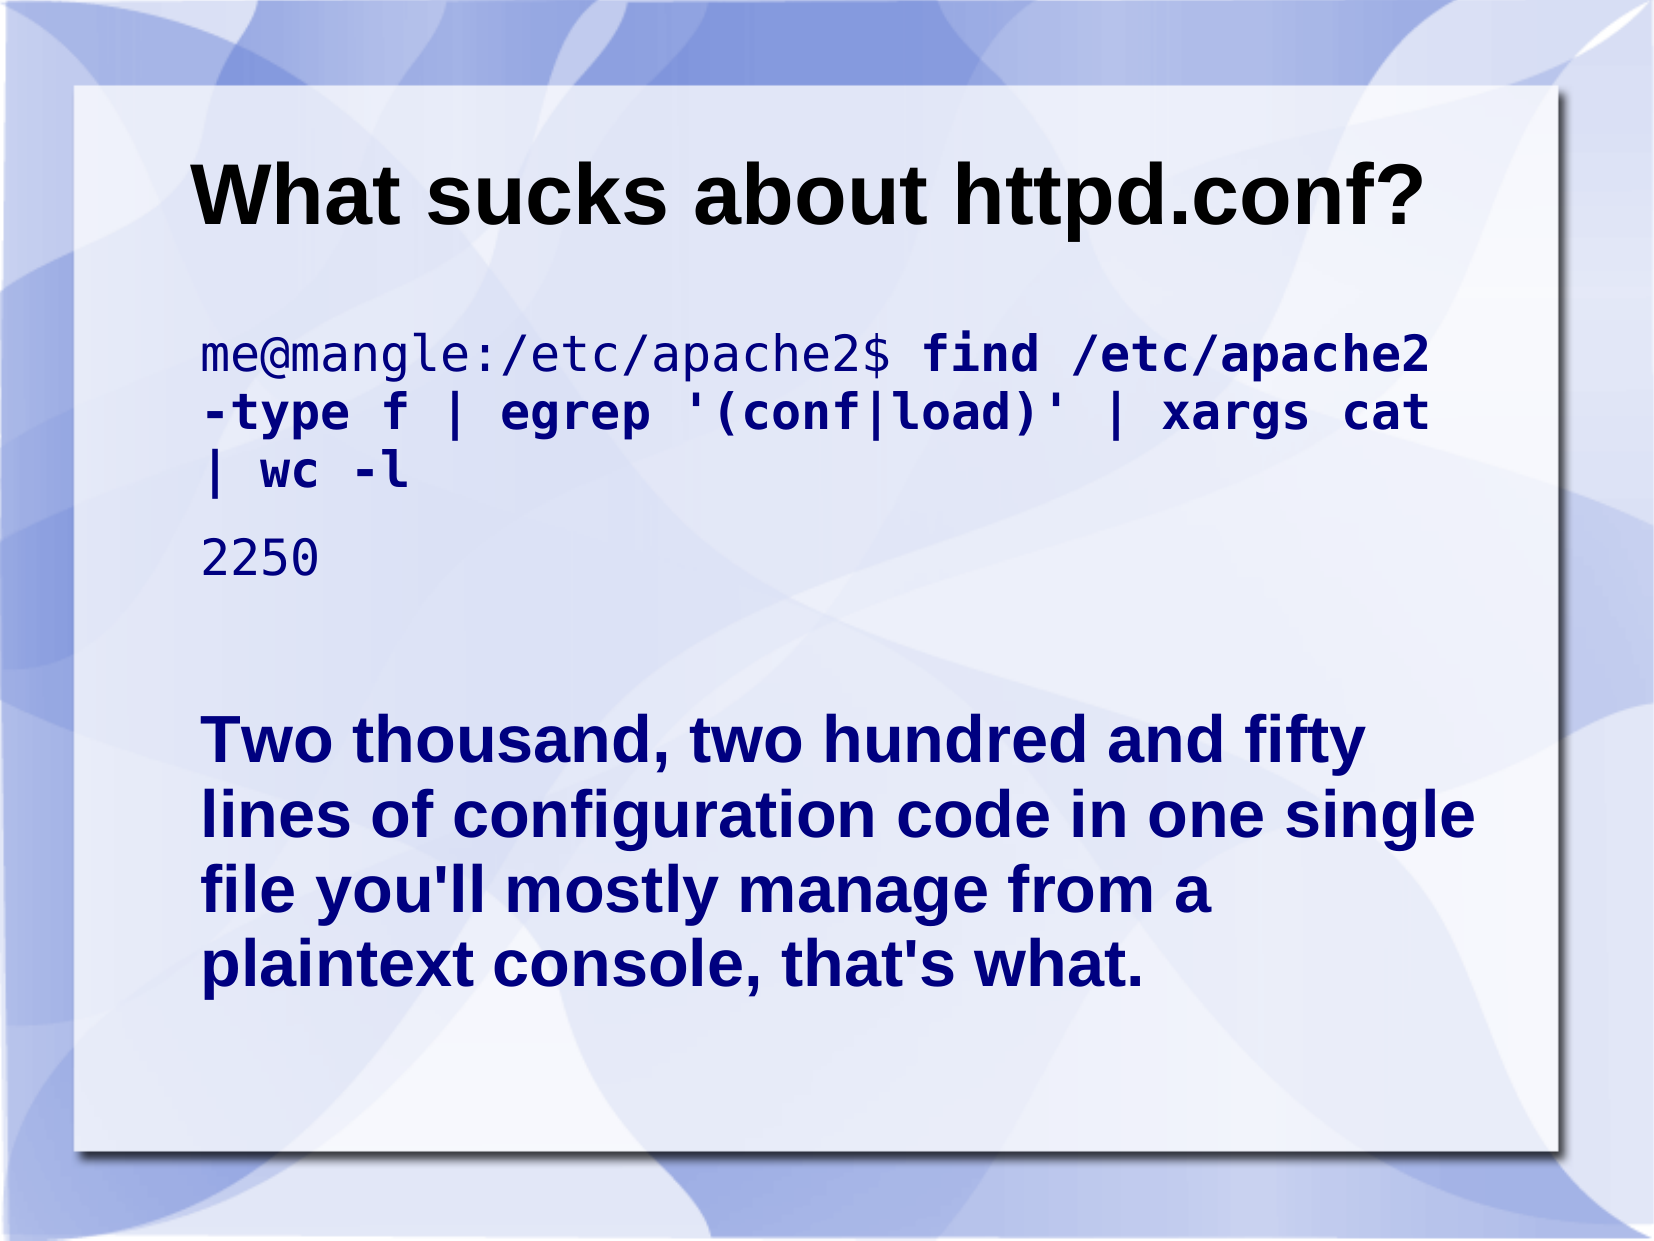

# What sucks about httpd.conf?
me@mangle:/etc/apache2$ find /etc/apache2 -type f | egrep '(conf|load)' | xargs cat | wc -l
2250
Two thousand, two hundred and fifty lines of configuration code in one single file you'll mostly manage from a plaintext console, that's what.